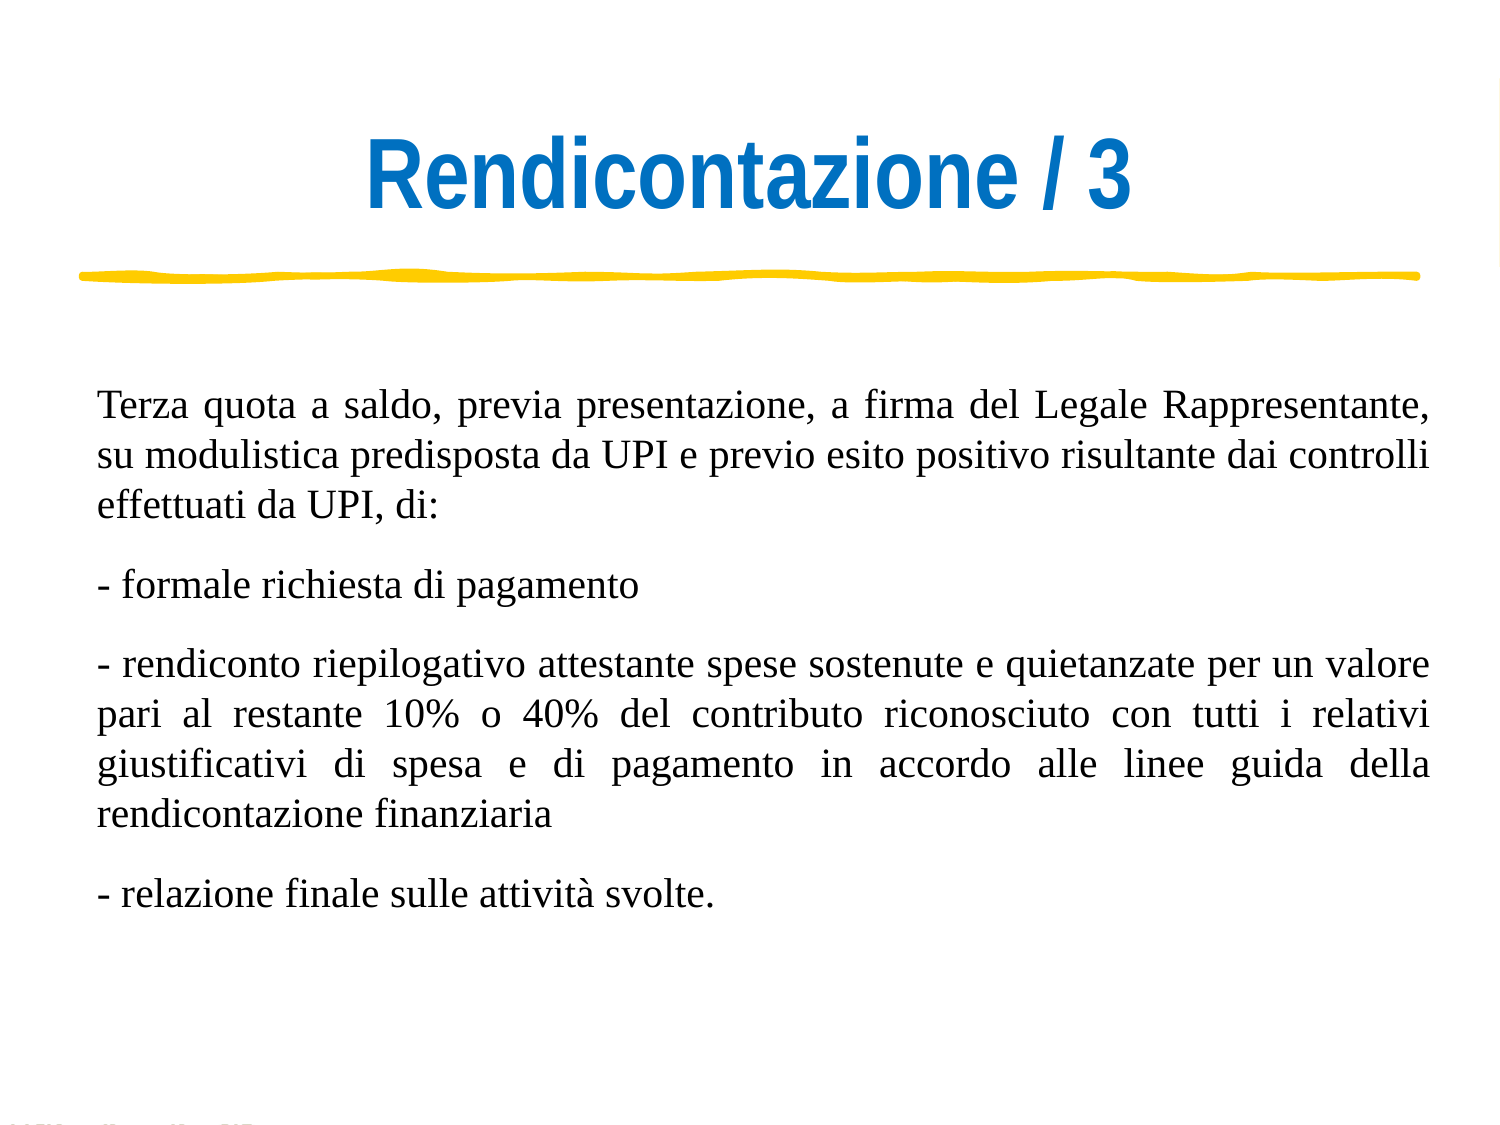

# Rendicontazione / 3
Terza quota a saldo, previa presentazione, a firma del Legale Rappresentante, su modulistica predisposta da UPI e previo esito positivo risultante dai controlli effettuati da UPI, di:
- formale richiesta di pagamento
- rendiconto riepilogativo attestante spese sostenute e quietanzate per un valore pari al restante 10% o 40% del contributo riconosciuto con tutti i relativi giustificativi di spesa e di pagamento in accordo alle linee guida della rendicontazione finanziaria
- relazione finale sulle attività svolte.